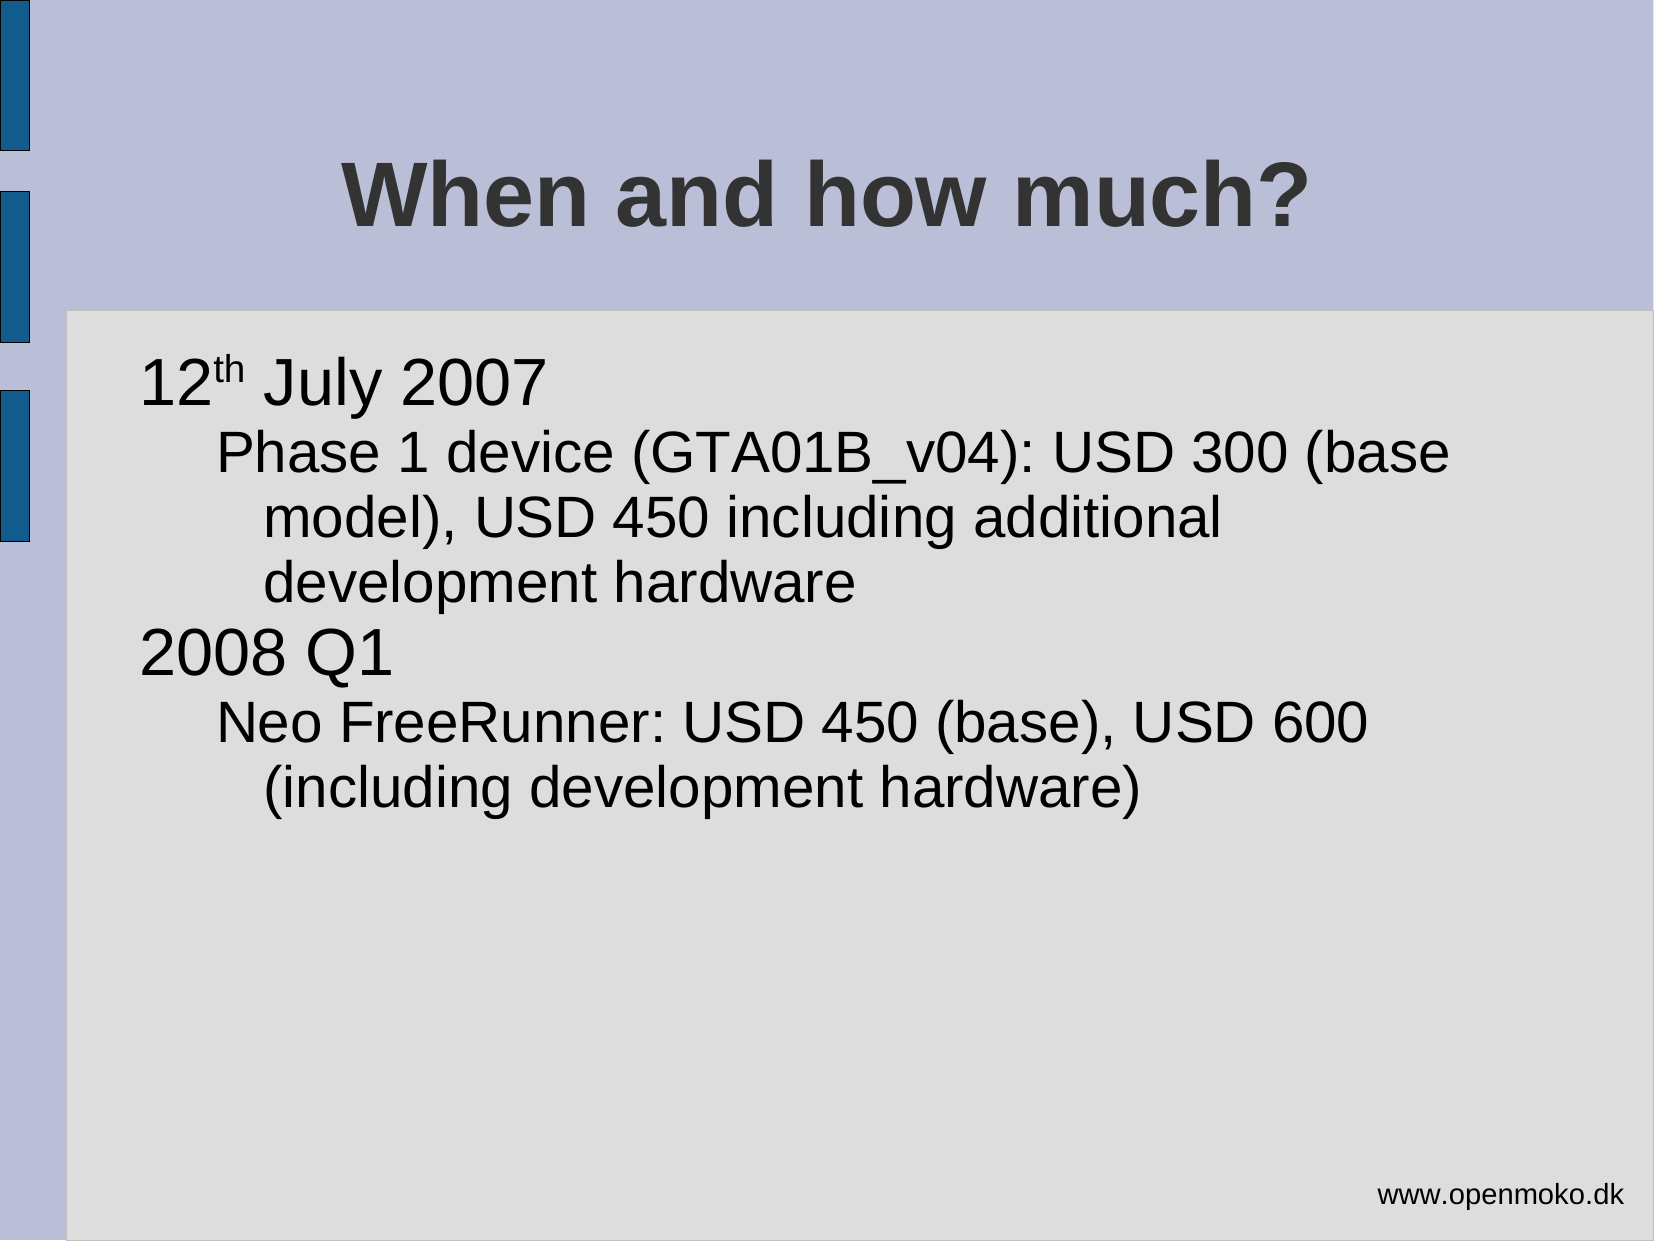

# When and how much?
12th July 2007
Phase 1 device (GTA01B_v04): USD 300 (base model), USD 450 including additional development hardware
2008 Q1
Neo FreeRunner: USD 450 (base), USD 600 (including development hardware)